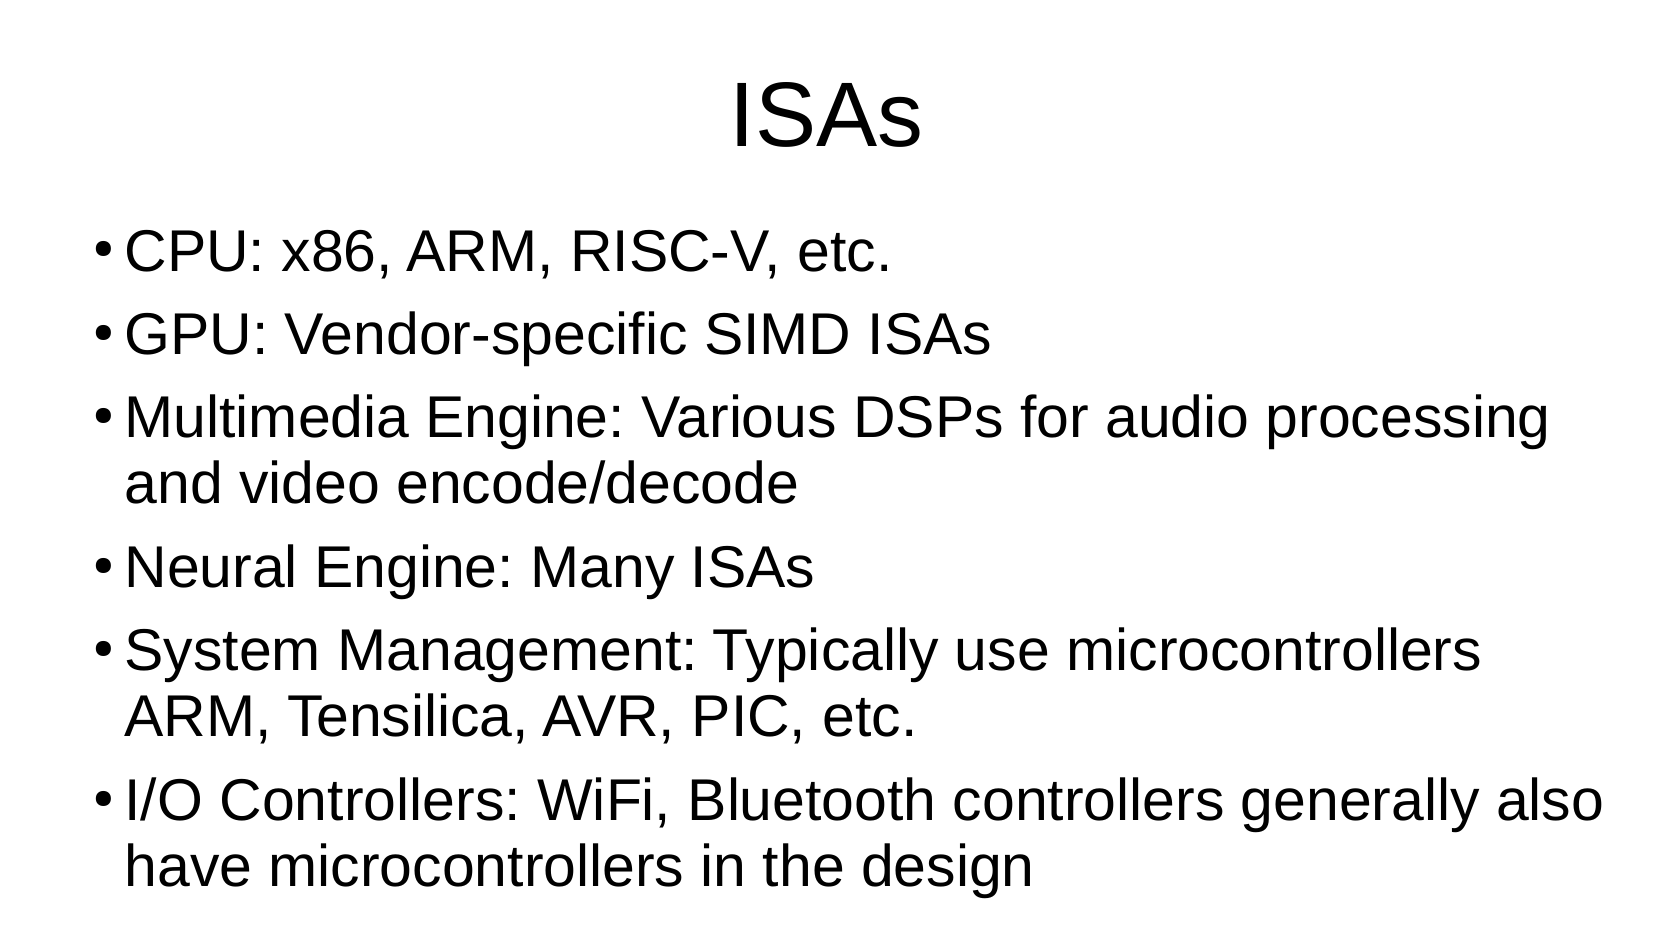

# ISAs
CPU: x86, ARM, RISC-V, etc.
GPU: Vendor-specific SIMD ISAs
Multimedia Engine: Various DSPs for audio processing and video encode/decode
Neural Engine: Many ISAs
System Management: Typically use microcontrollers ARM, Tensilica, AVR, PIC, etc.
I/O Controllers: WiFi, Bluetooth controllers generally also have microcontrollers in the design